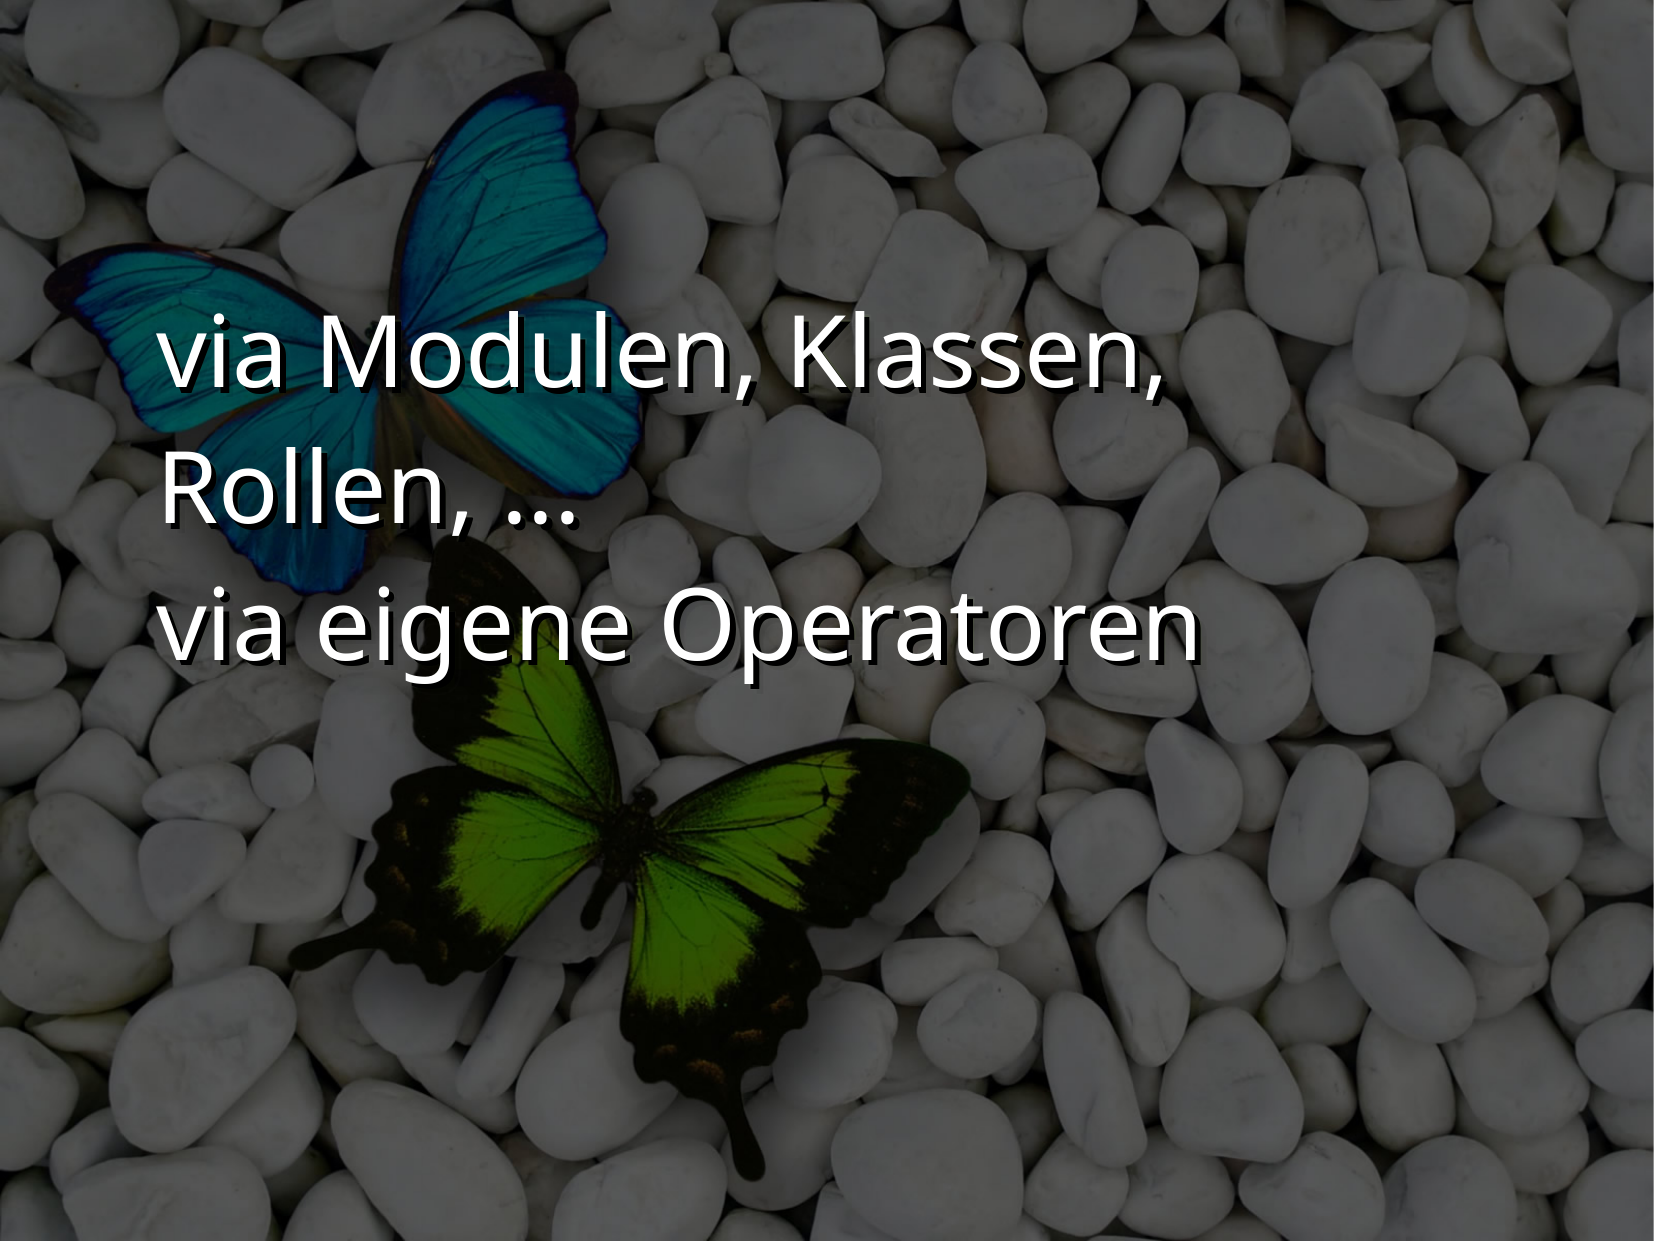

#
via Modulen, Klassen, Rollen, ...
via eigene Operatoren